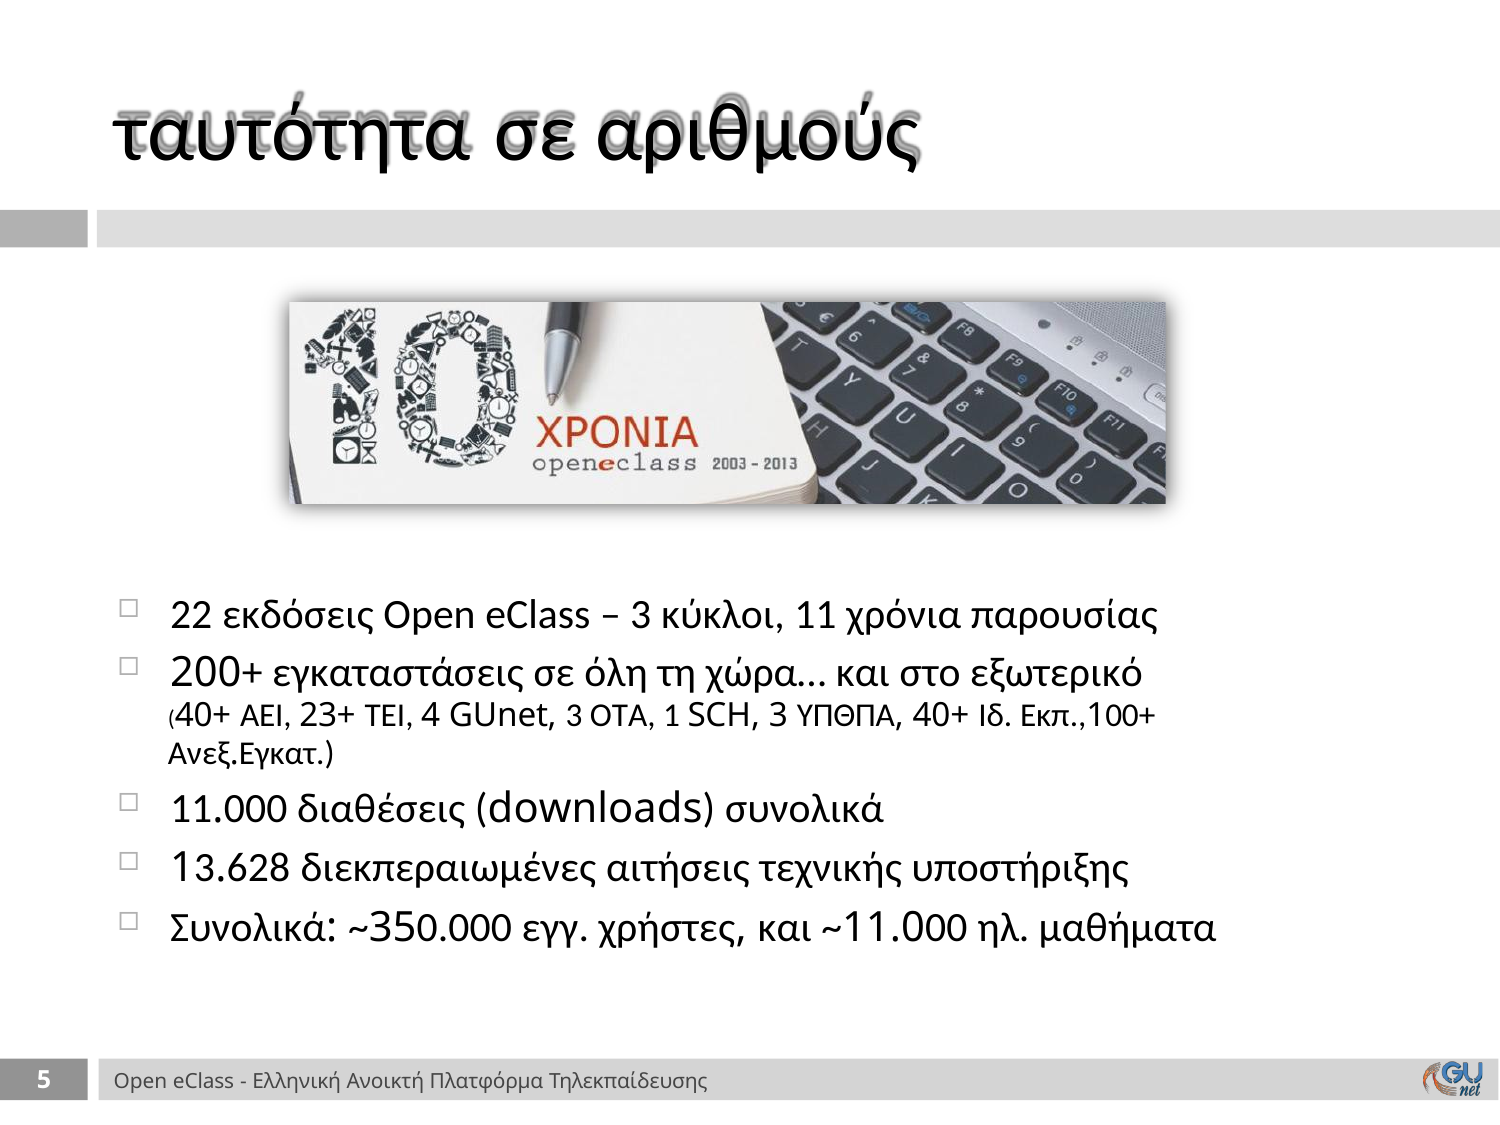

# ταυτότητα σε αριθμούς
22 εκδόσεις Open eClass – 3 κύκλοι, 11 χρόνια παρουσίας
200+ εγκαταστάσεις σε όλη τη χώρα… και στο εξωτερικό
(40+ ΑΕΙ, 23+ ΤΕΙ, 4 GUnet, 3 ΟΤΑ, 1 SCH, 3 ΥΠΘΠΑ, 40+ Ιδ. Εκπ.,100+ Ανεξ.Εγκατ.)
11.000 διαθέσεις (downloads) συνολικά
13.628 διεκπεραιωμένες αιτήσεις τεχνικής υποστήριξης
Συνολικά: ~350.000 εγγ. χρήστες, και ~11.000 ηλ. μαθήματα
Open eClass - Ελληνική Ανοικτή Πλατφόρμα Τηλεκπαίδευσης